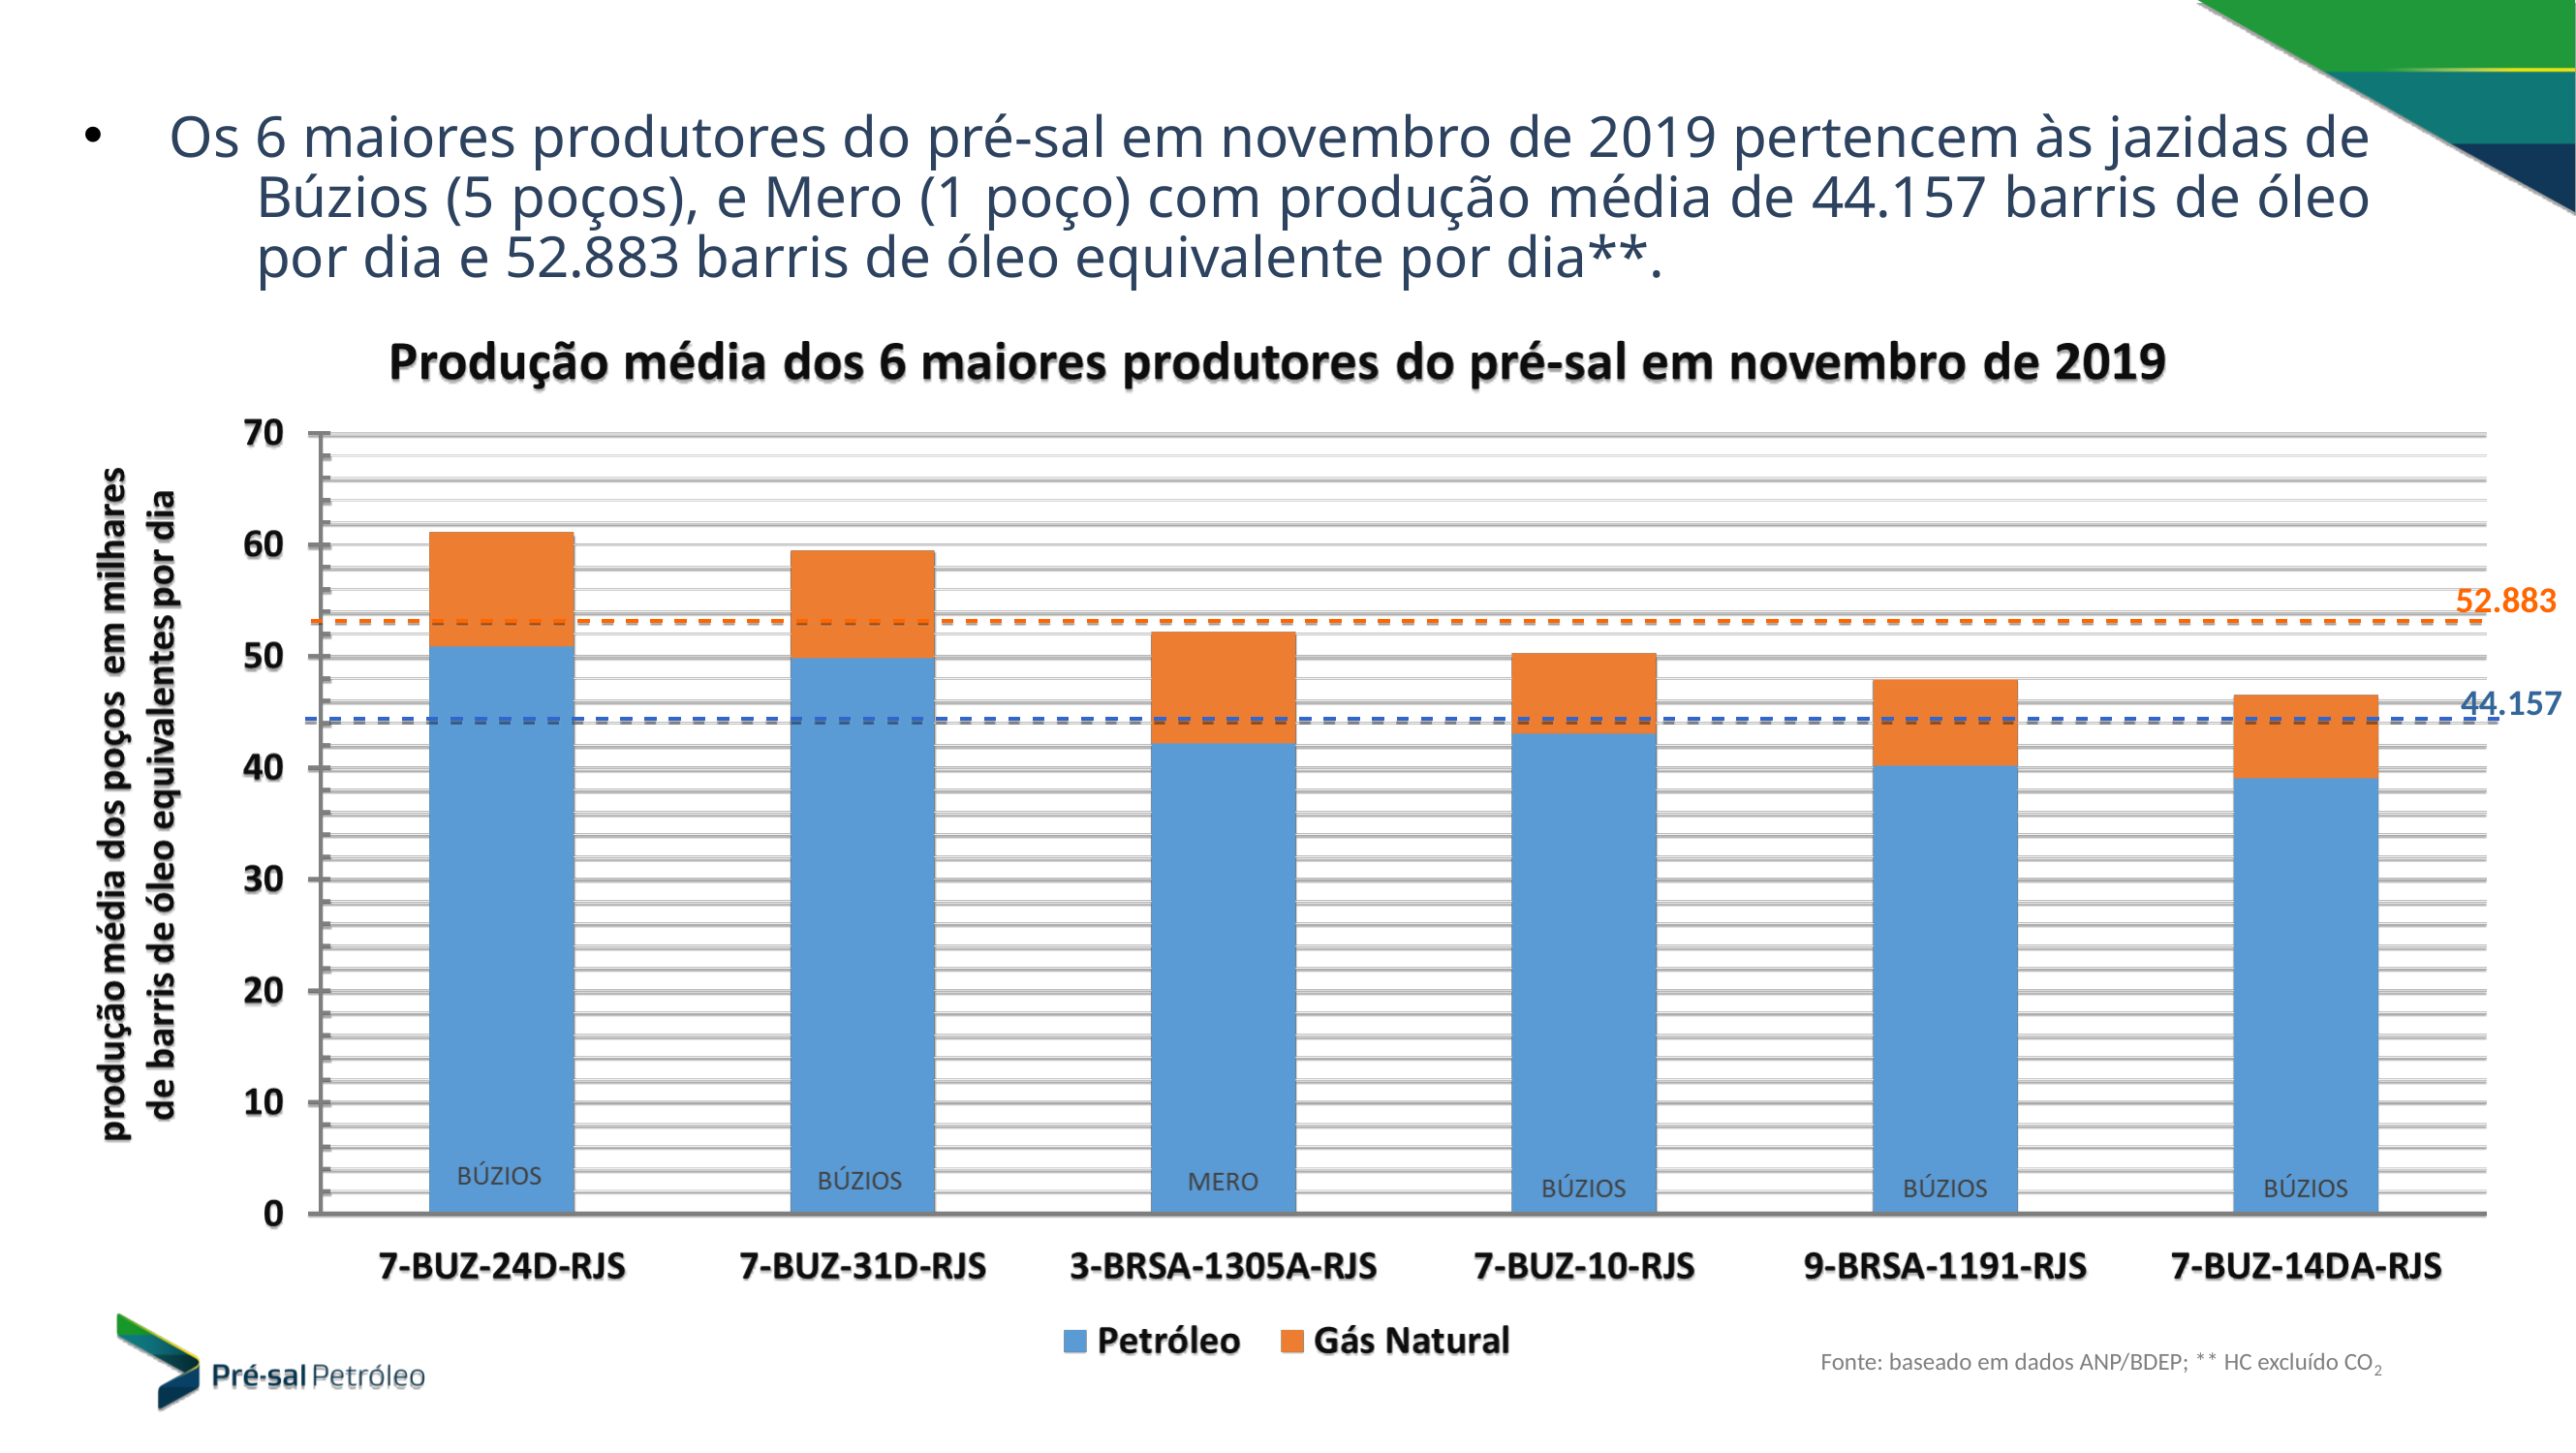

Os 6 maiores produtores do pré-sal em novembro de 2019 pertencem às jazidas de Búzios (5 poços), e Mero (1 poço) com produção média de 44.157 barris de óleo por dia e 52.883 barris de óleo equivalente por dia**.
Fonte: baseado em dados ANP/BDEP; ** HC excluído CO2
52.883
44.157